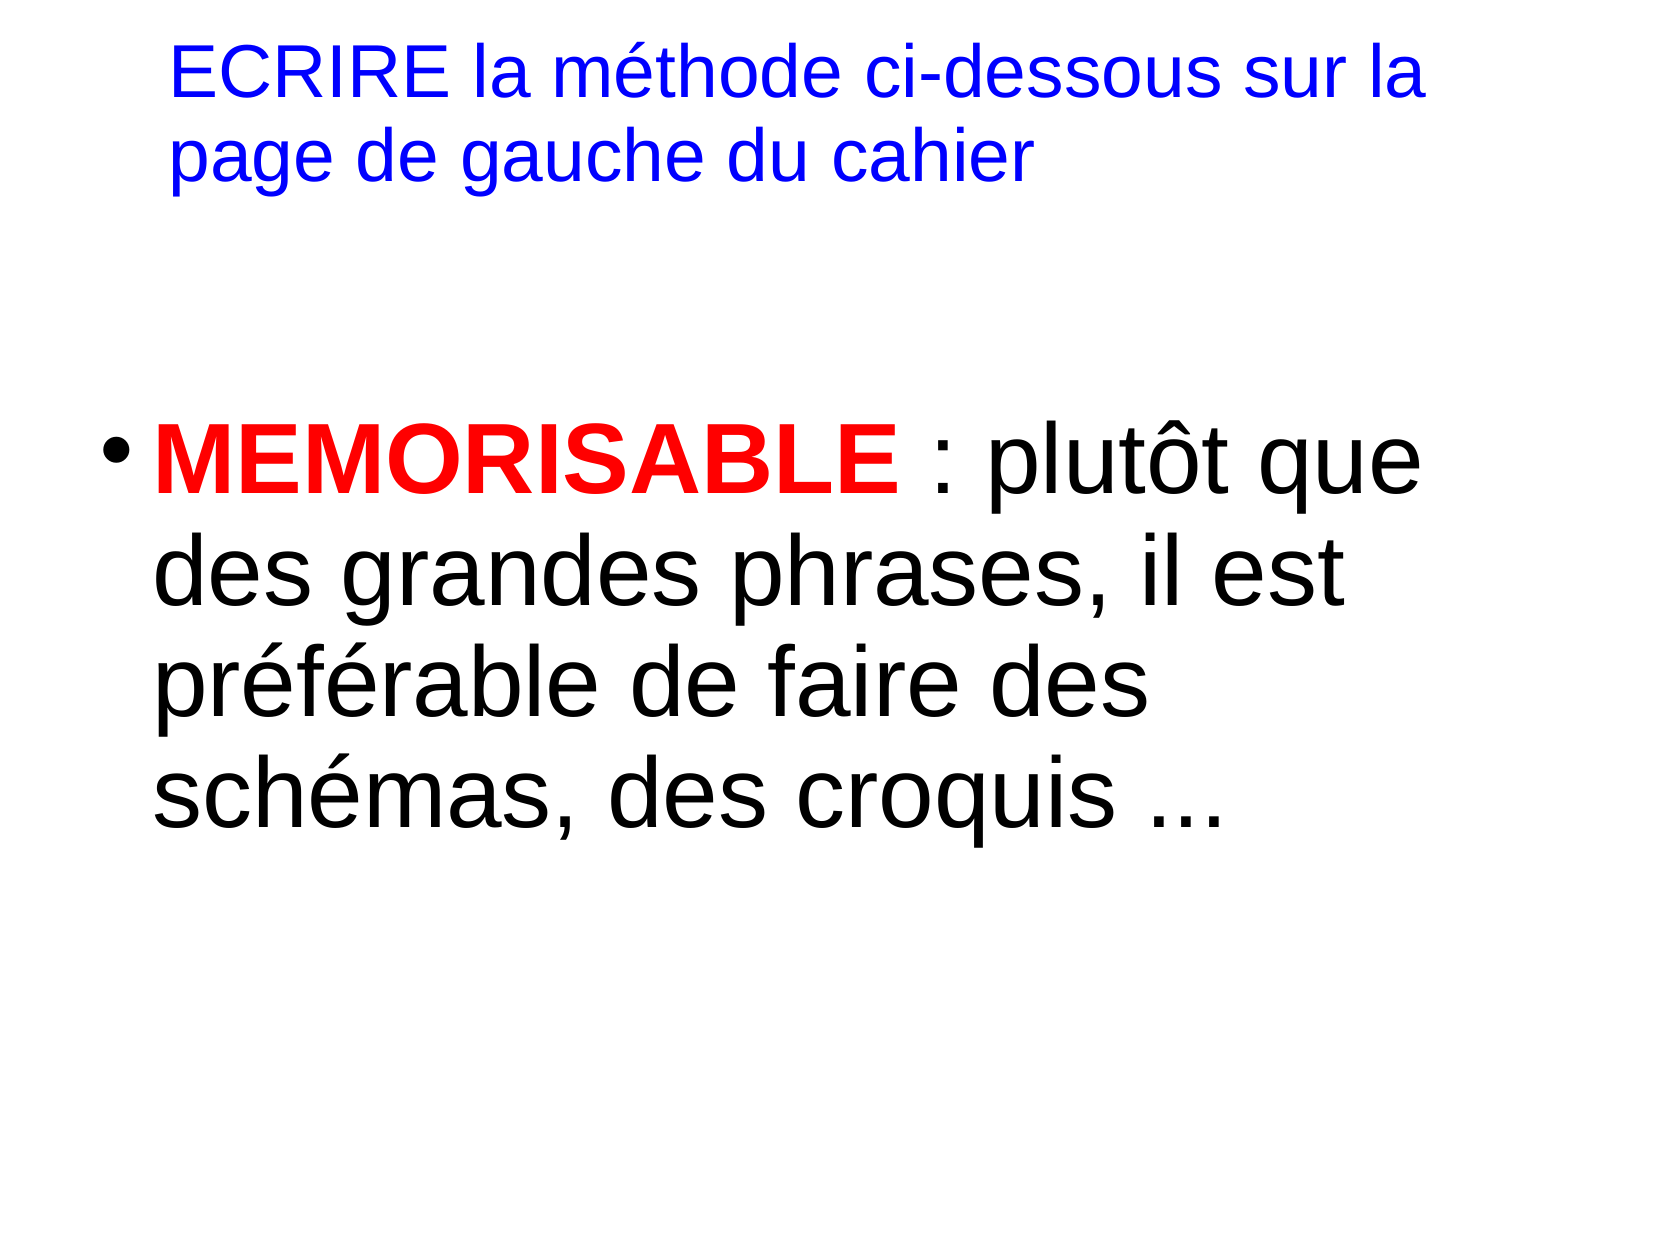

ECRIRE la méthode ci-dessous sur la page de gauche du cahier
# MEMORISABLE : plutôt que des grandes phrases, il est préférable de faire des schémas, des croquis ...